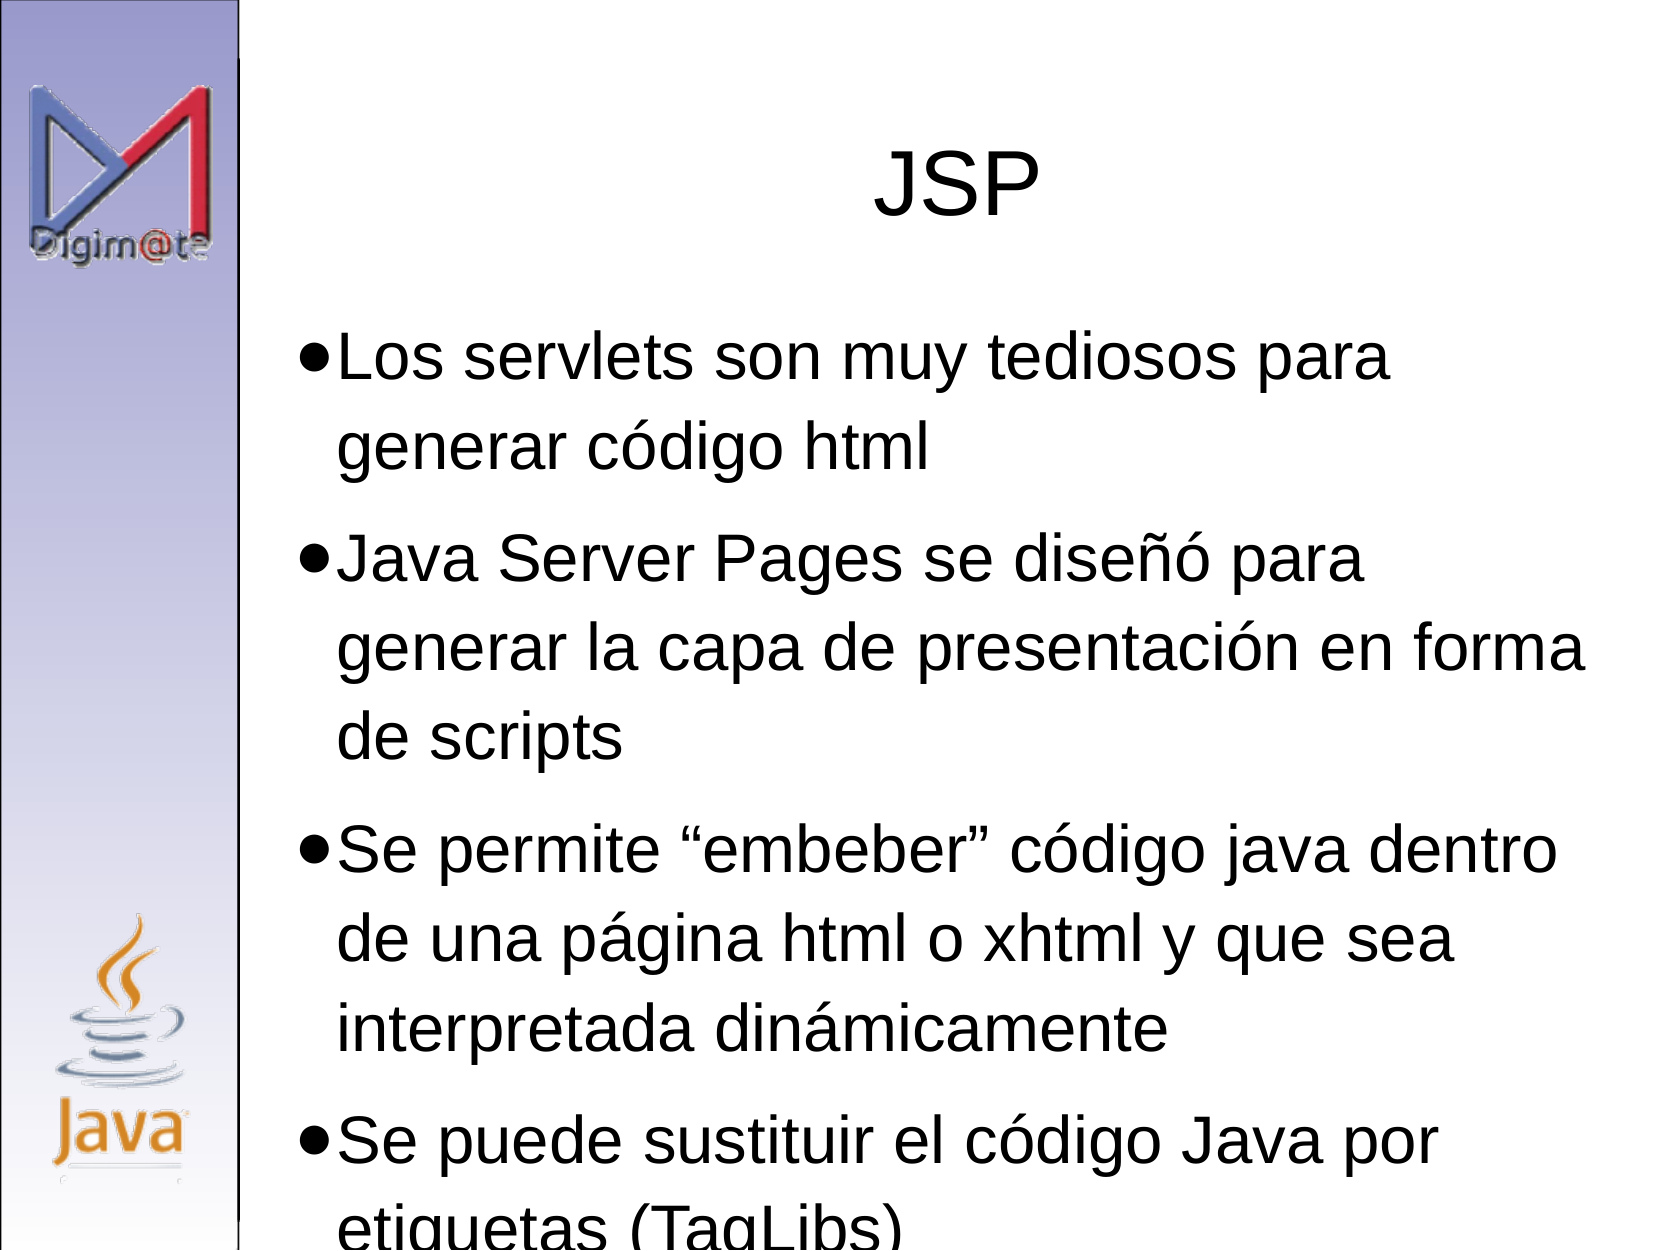

# JSP
Los servlets son muy tediosos para generar código html
Java Server Pages se diseñó para generar la capa de presentación en forma de scripts
Se permite “embeber” código java dentro de una página html o xhtml y que sea interpretada dinámicamente
Se puede sustituir el código Java por etiquetas (TagLibs)